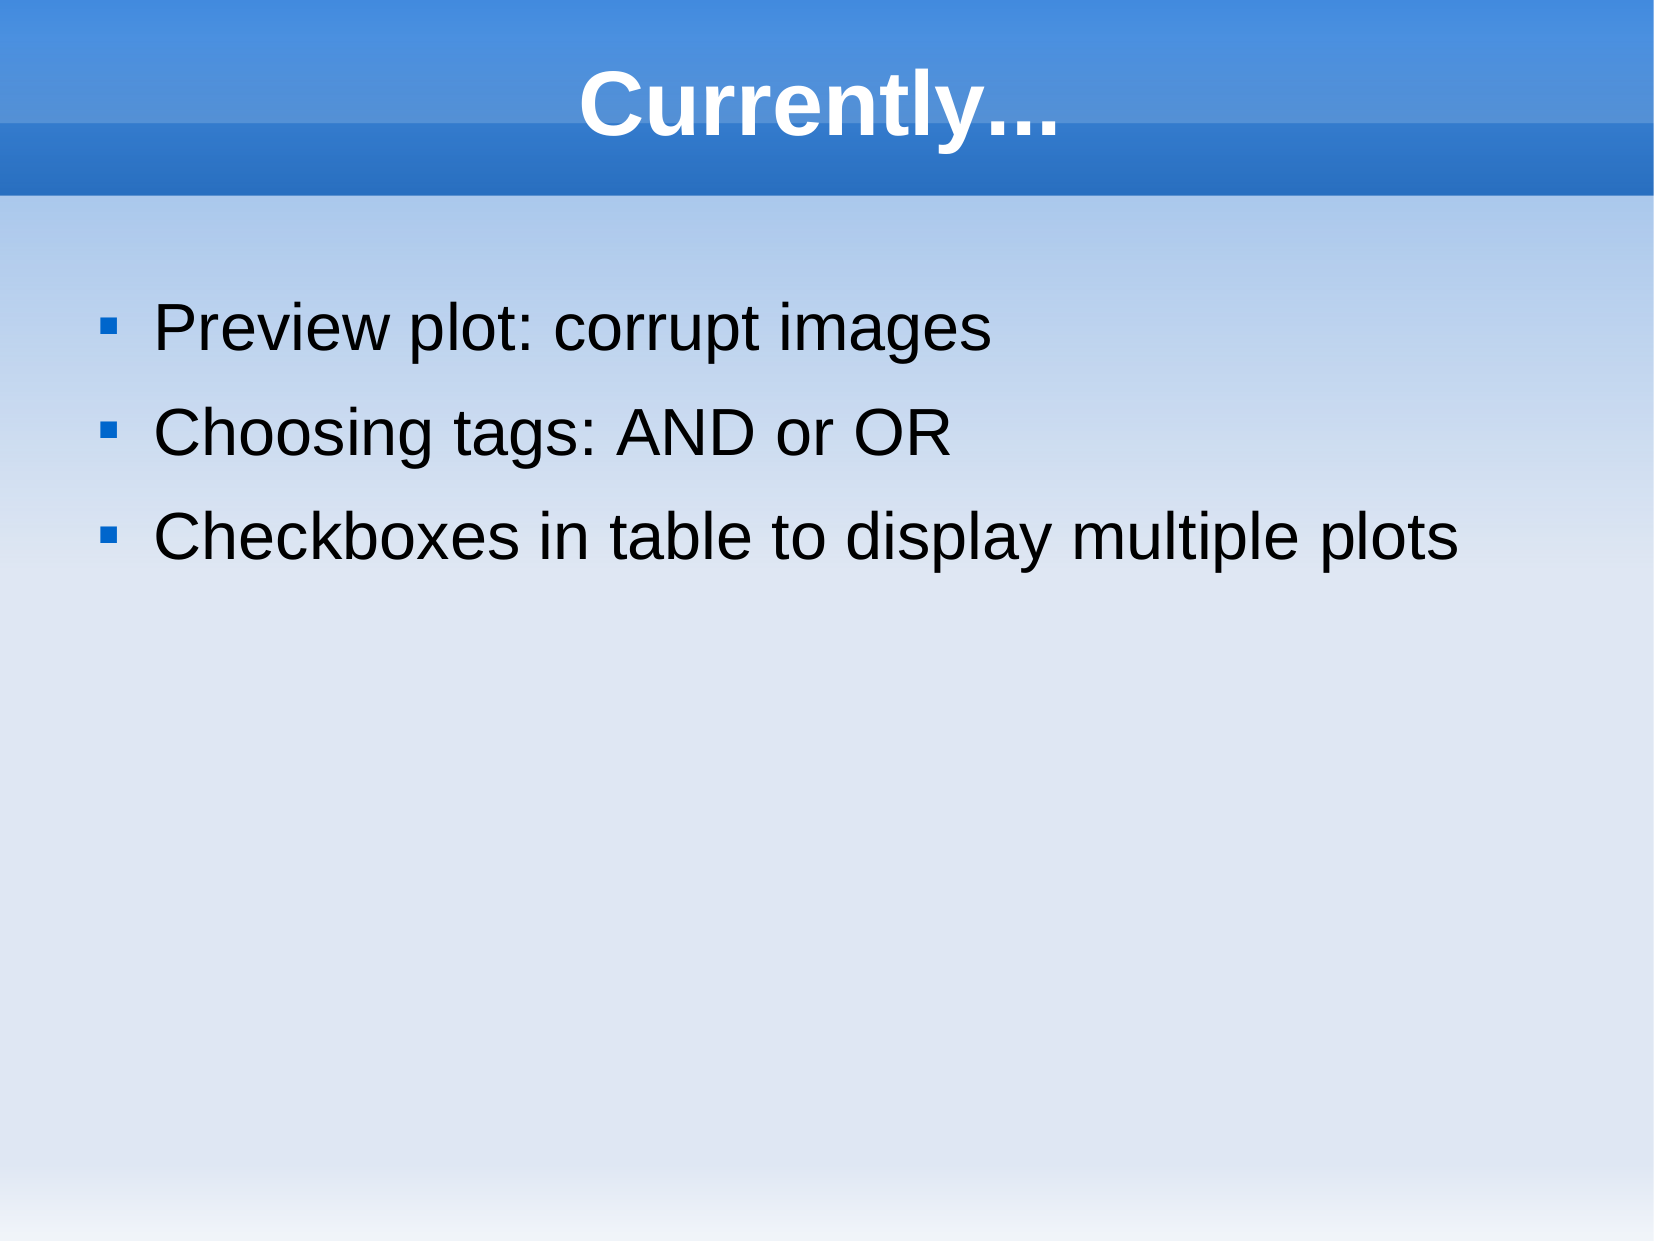

# Currently...
Preview plot: corrupt images
Choosing tags: AND or OR
Checkboxes in table to display multiple plots